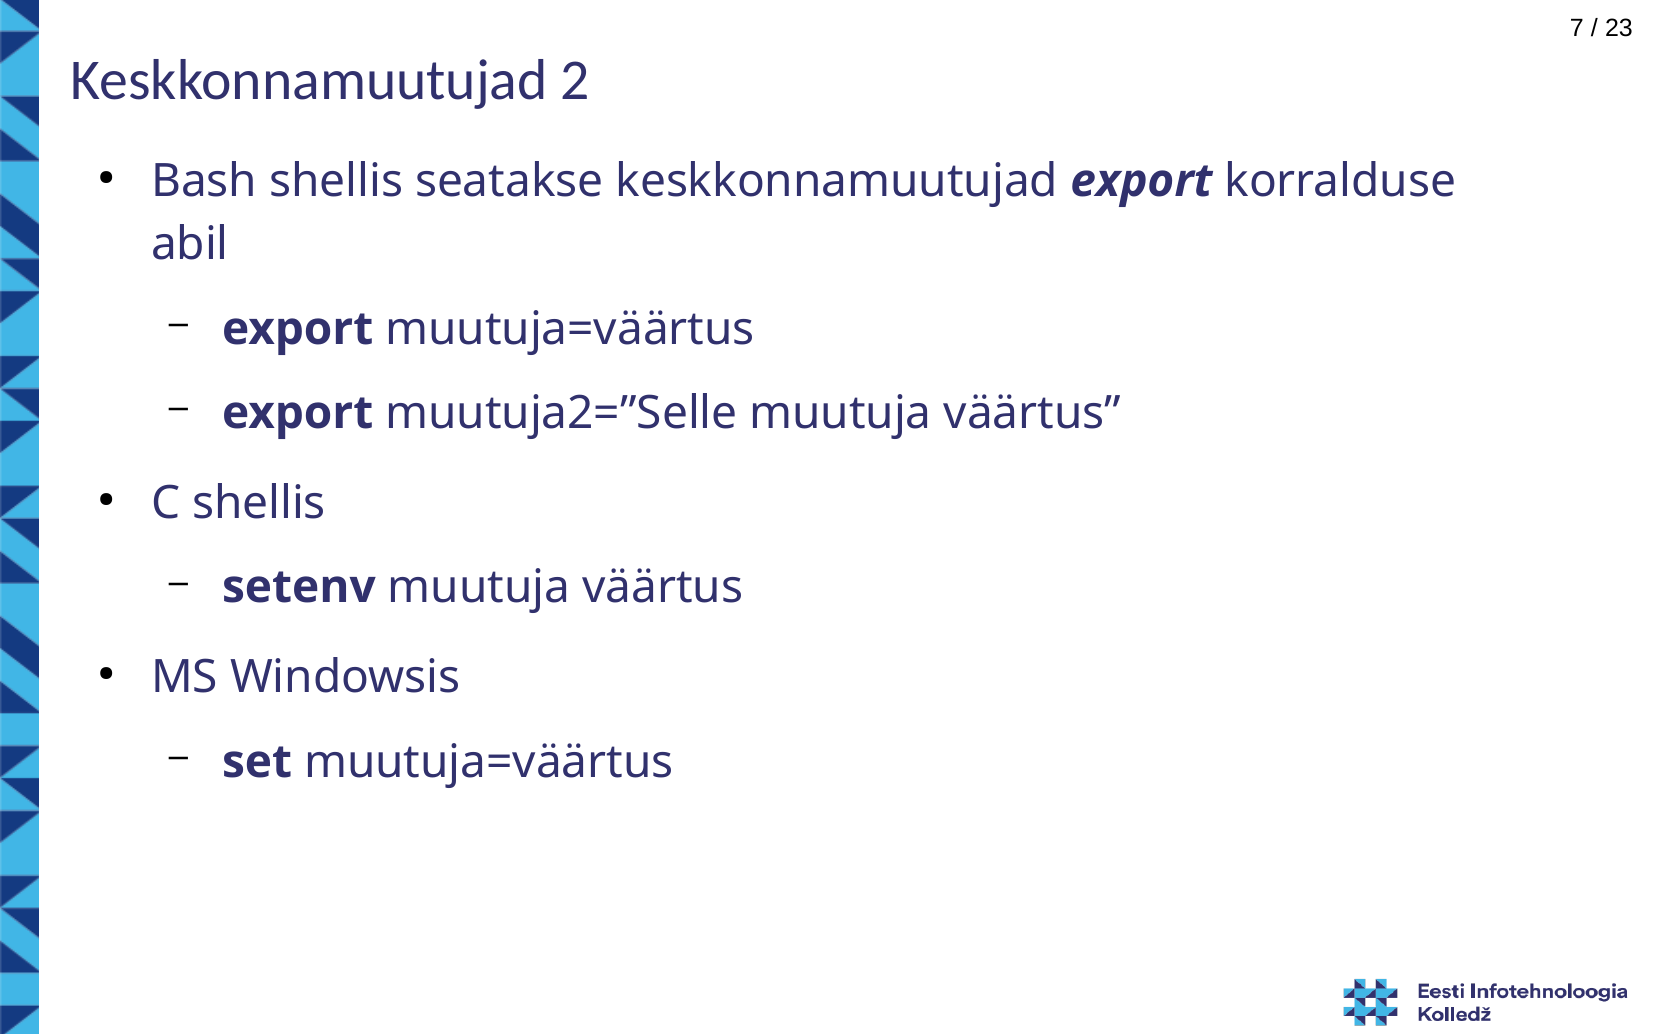

# Keskkonnamuutujad 2
Bash shellis seatakse keskkonnamuutujad export korralduse abil
export muutuja=väärtus
export muutuja2=”Selle muutuja väärtus”
C shellis
setenv muutuja väärtus
MS Windowsis
set muutuja=väärtus